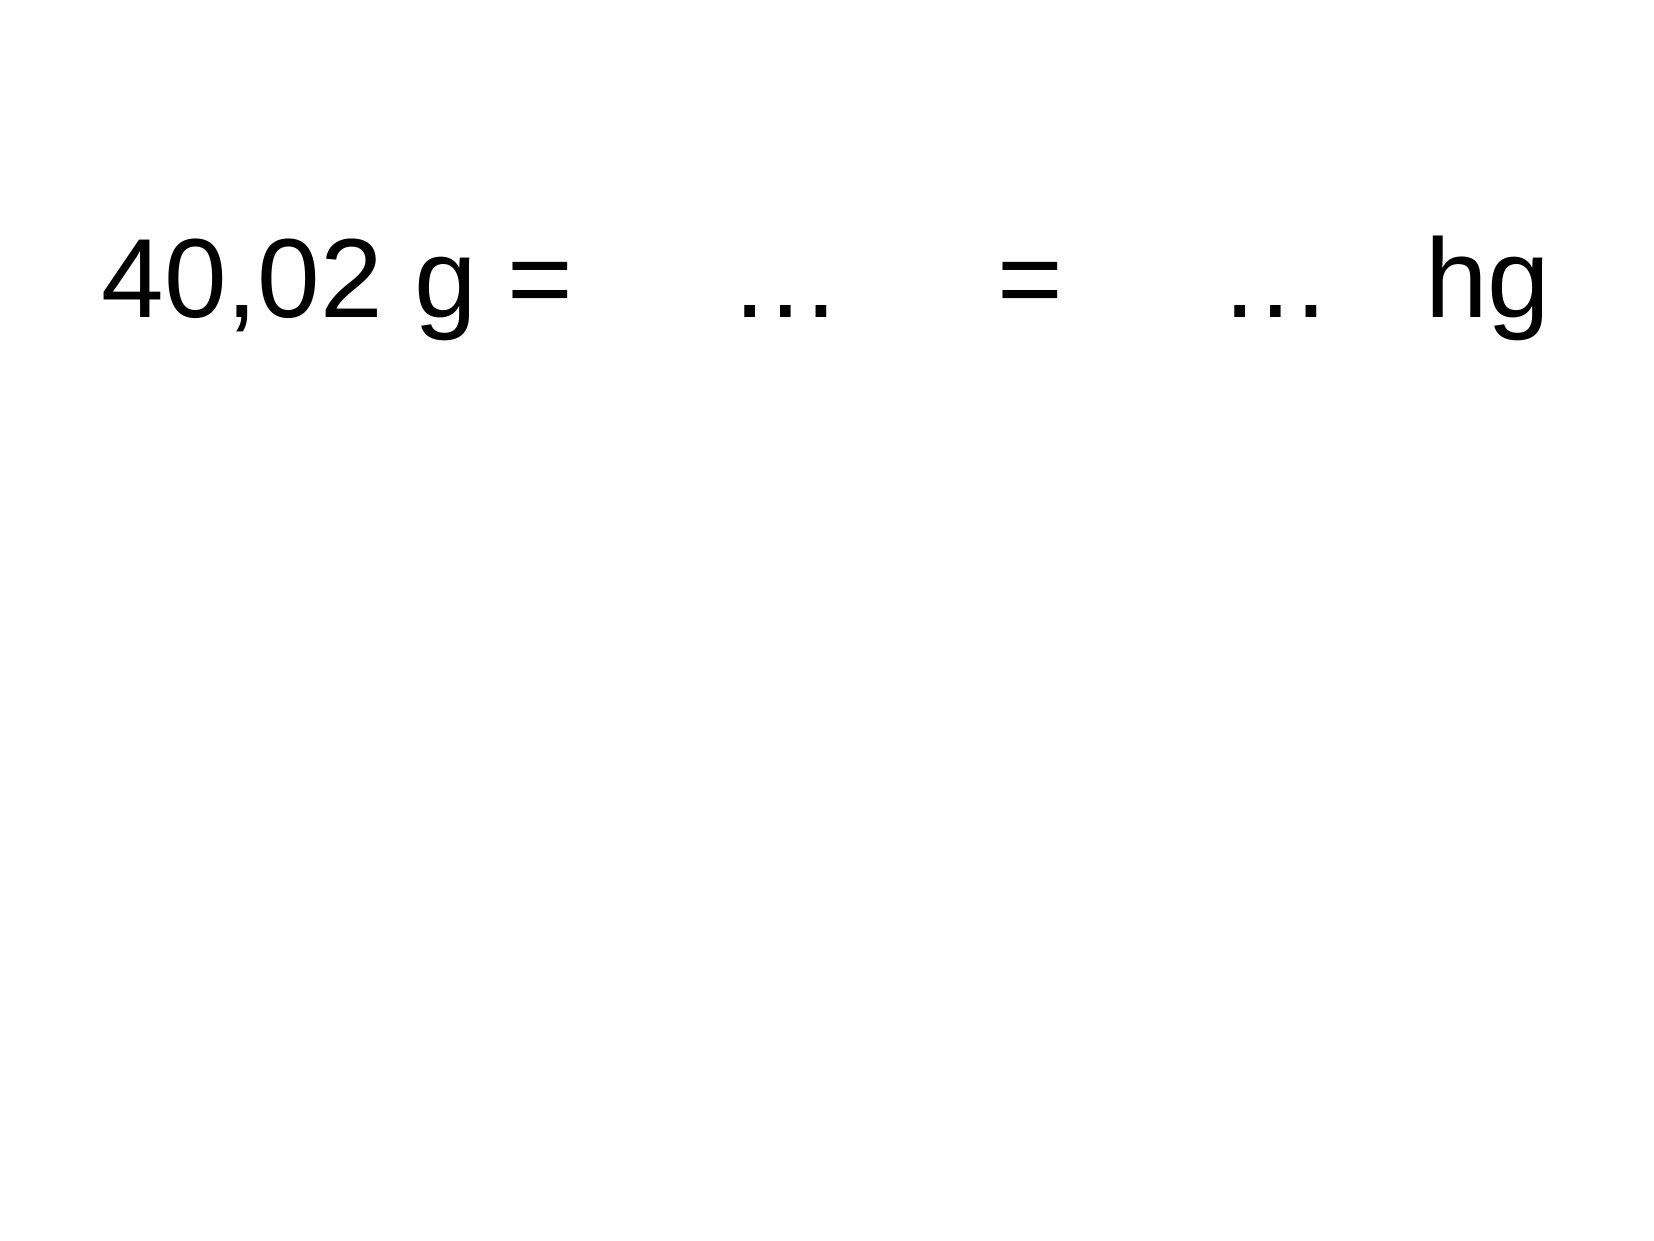

# 40,02 g = … = … hg